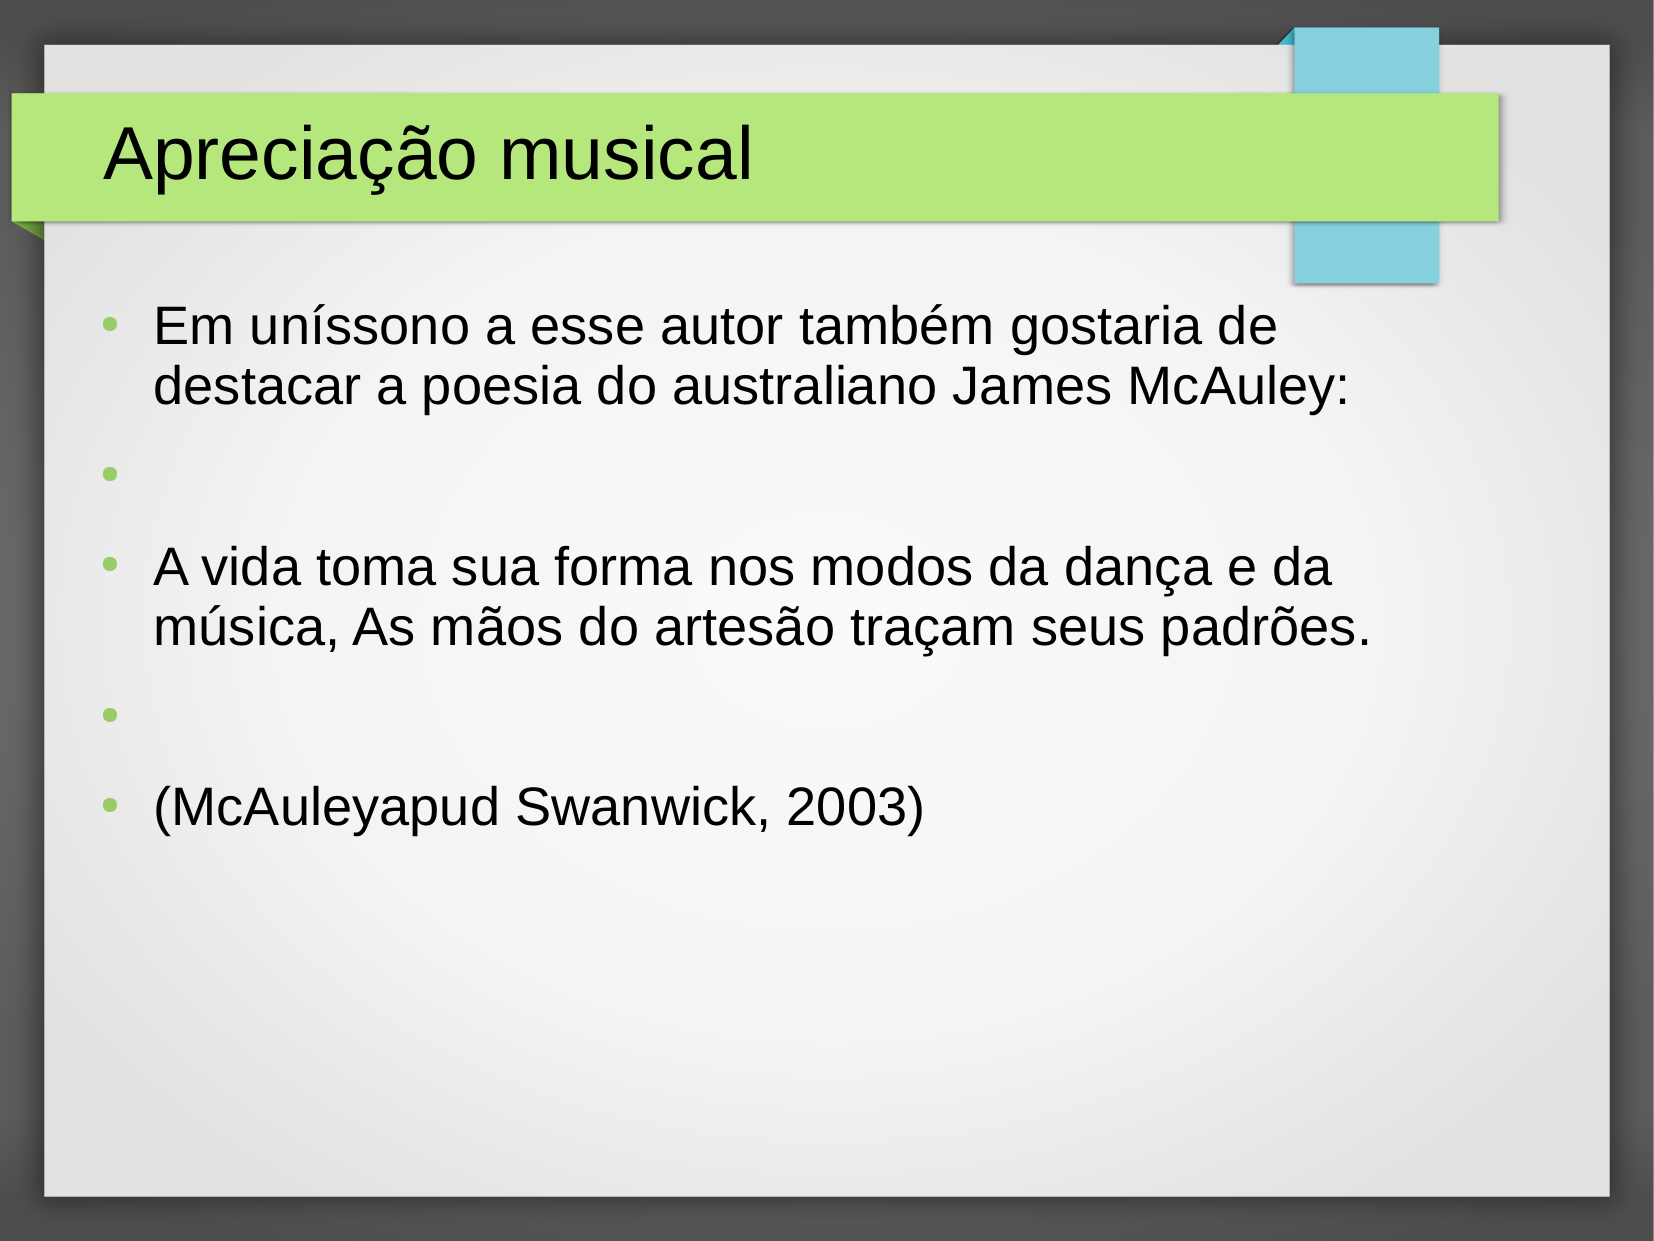

# Apreciação musical
Em uníssono a esse autor também gostaria de destacar a poesia do australiano James McAuley:
A vida toma sua forma nos modos da dança e da música, As mãos do artesão traçam seus padrões.
(McAuleyapud Swanwick, 2003)